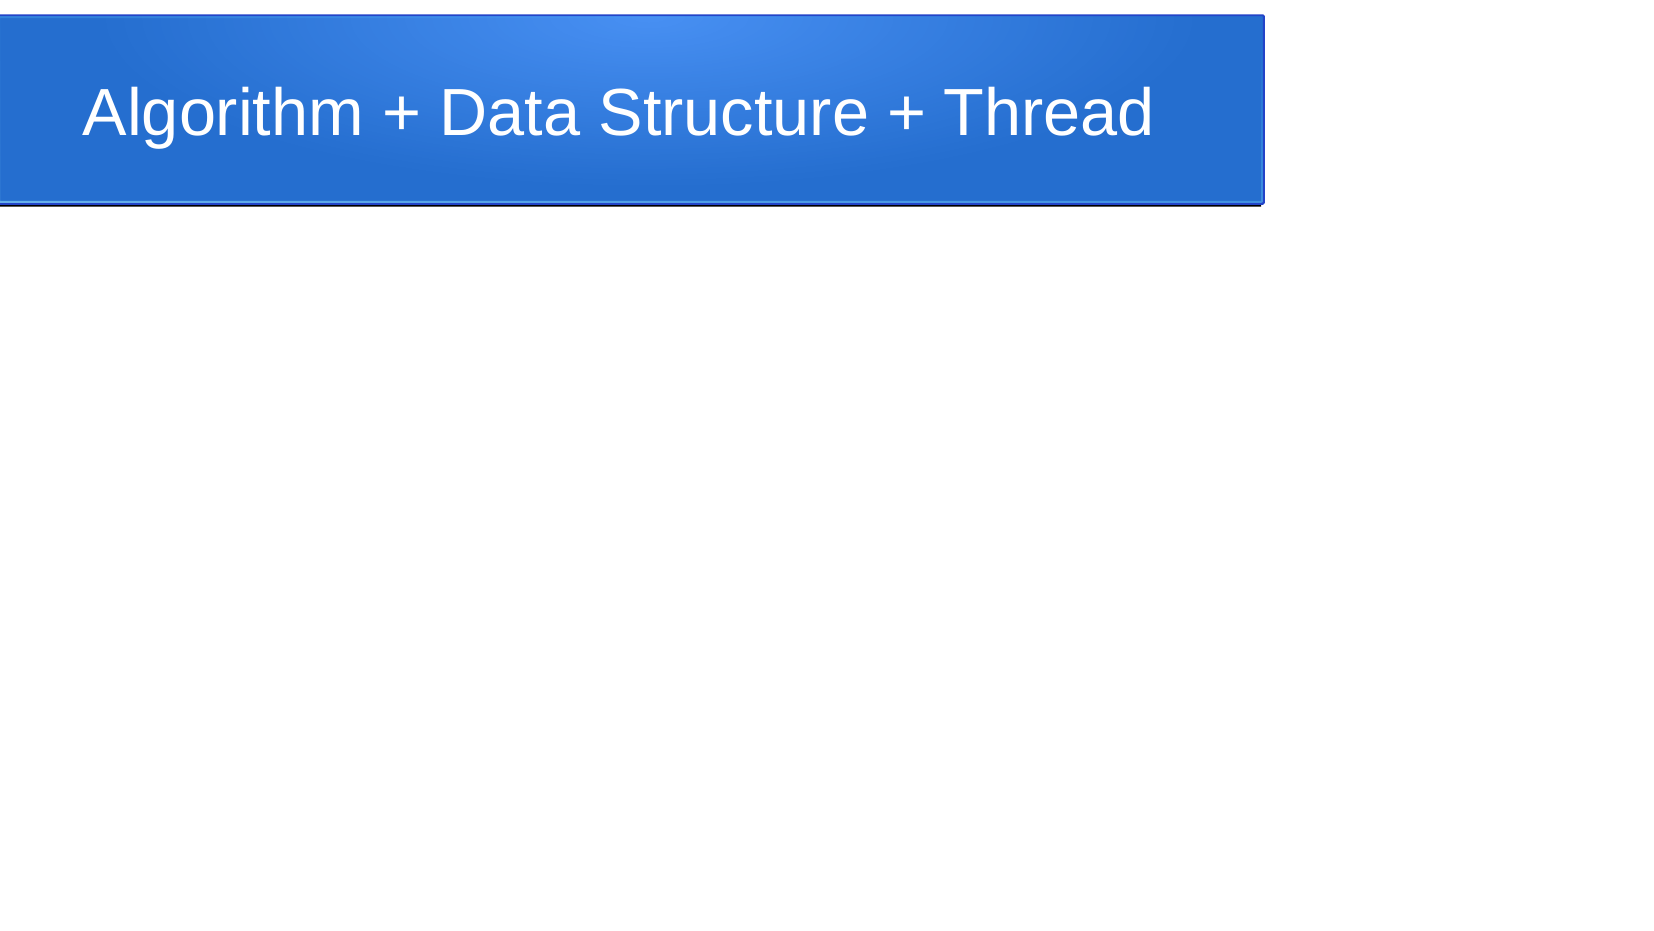

# Algorithm + Data Structure + Thread